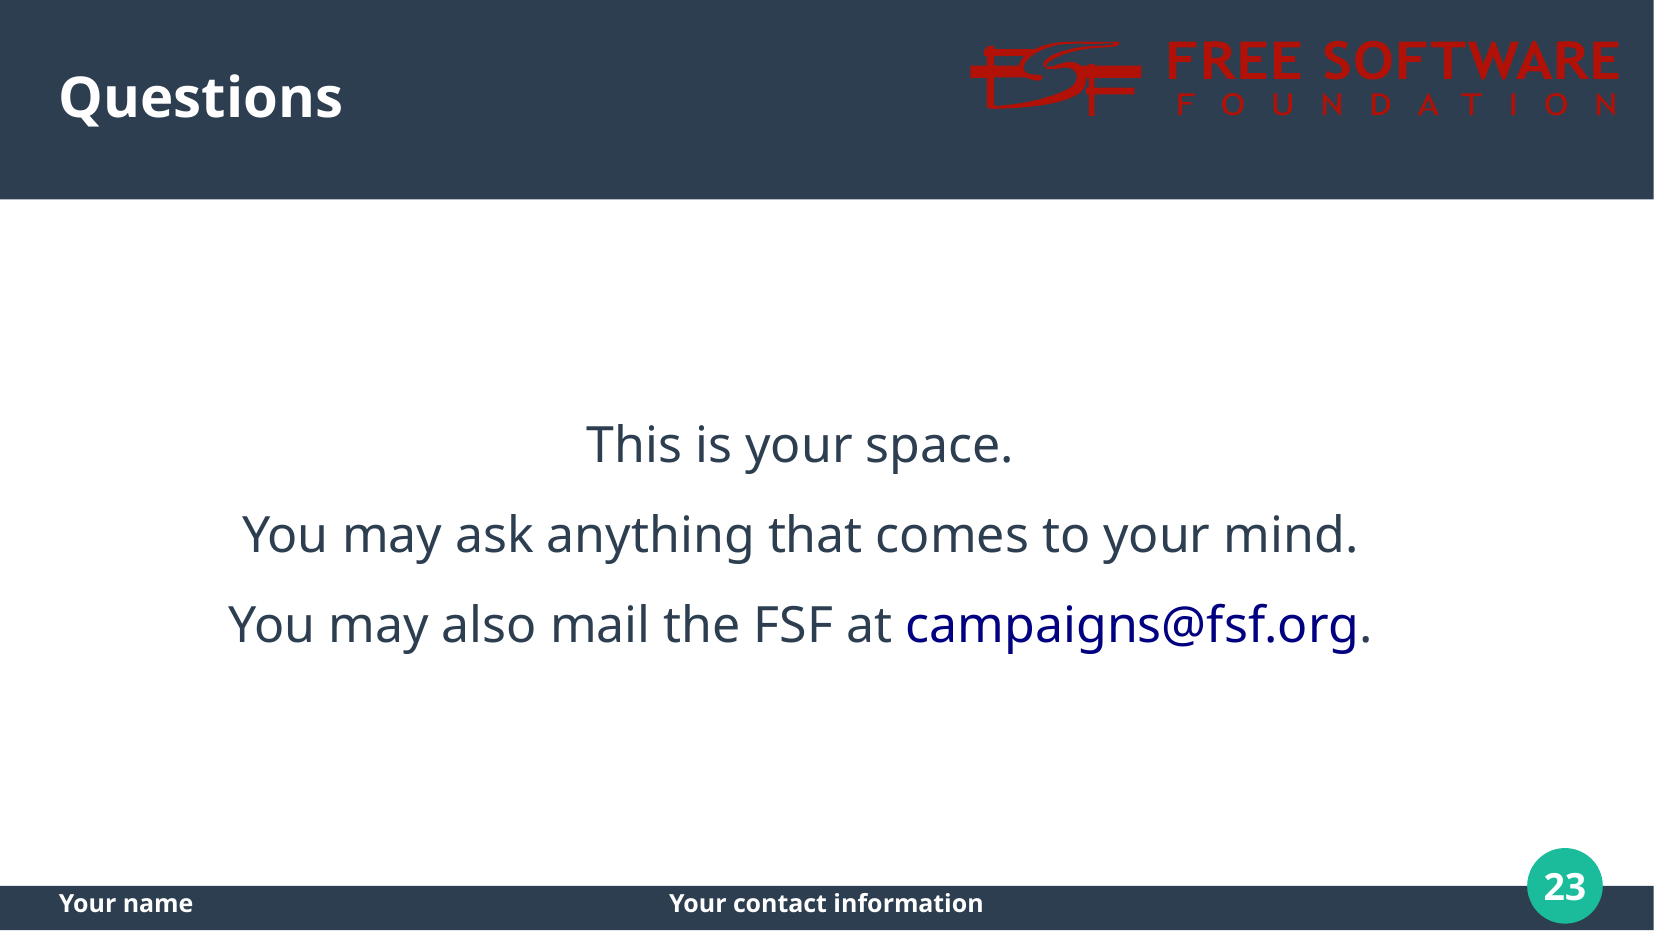

# Questions
This is your space.
You may ask anything that comes to your mind.
You may also mail the FSF at campaigns@fsf.org.
Your name
Your contact information